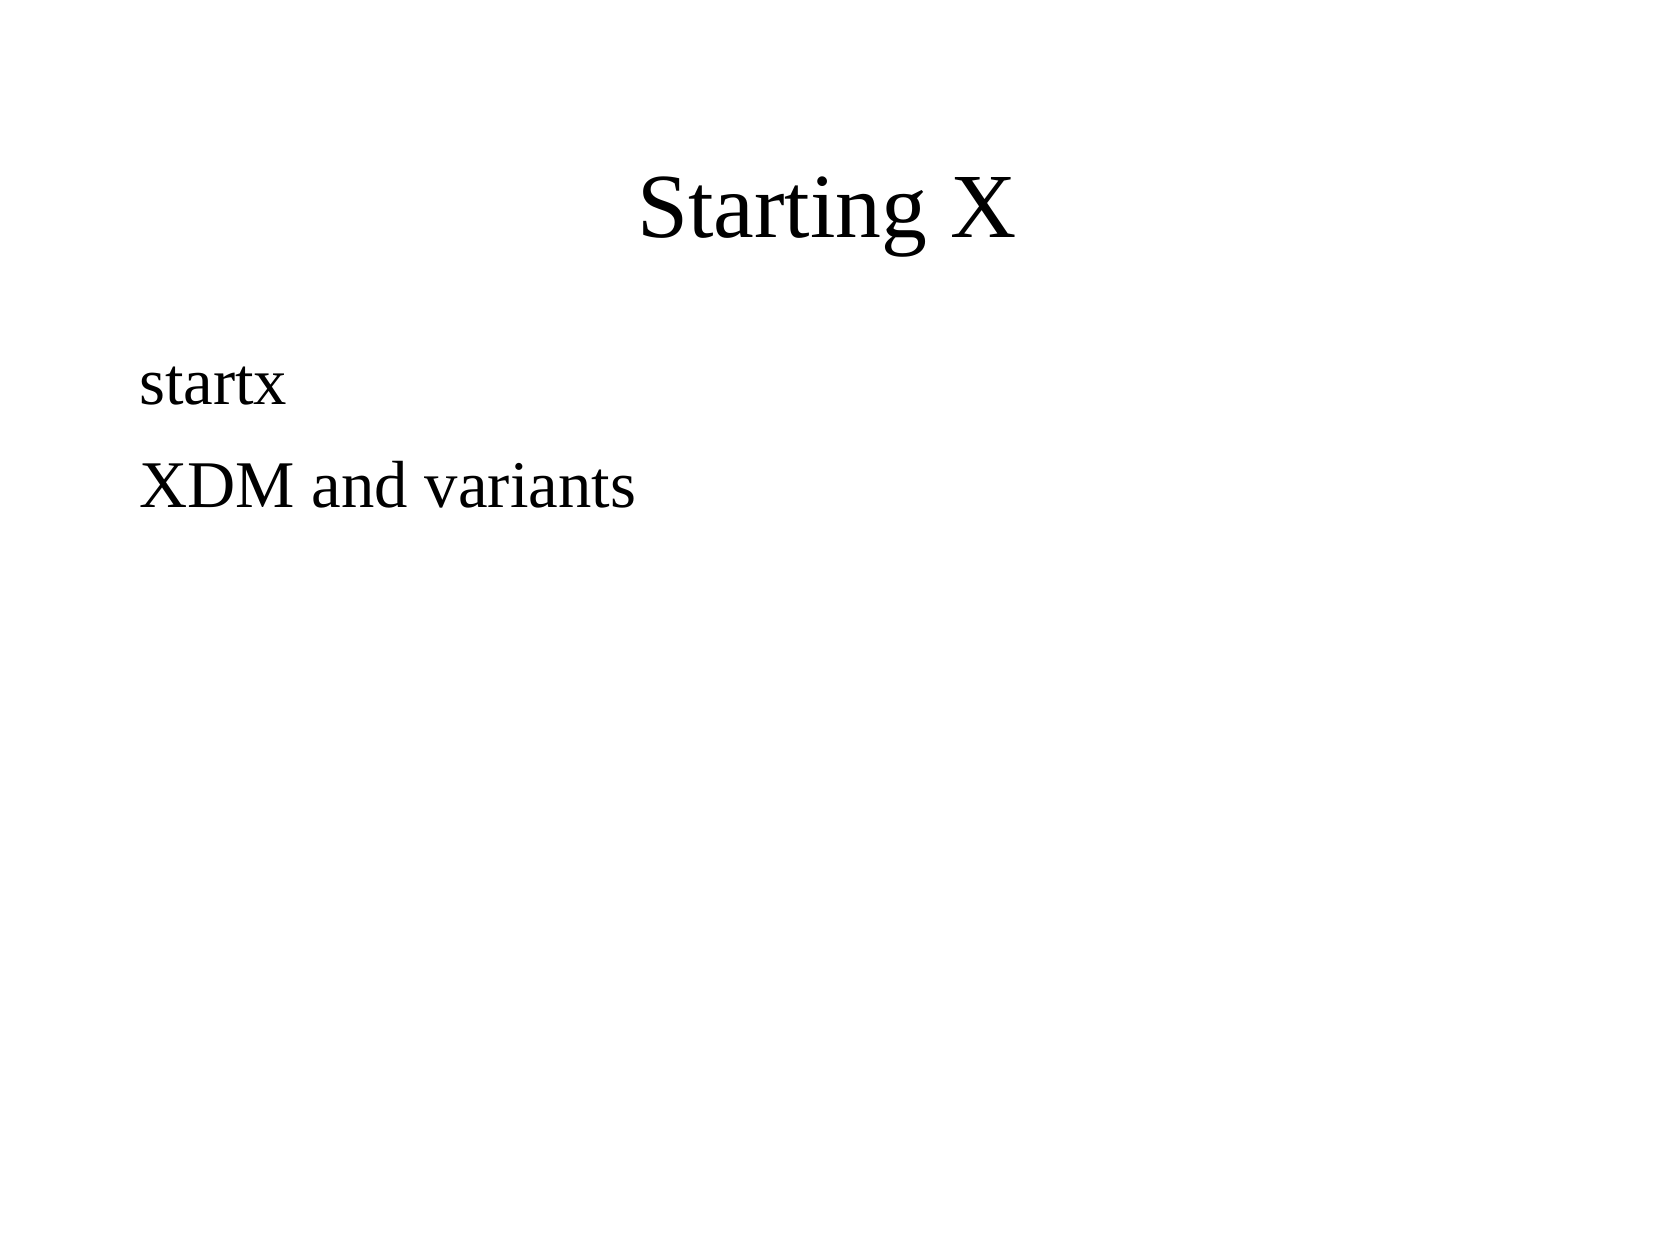

# Starting X
startx
XDM and variants